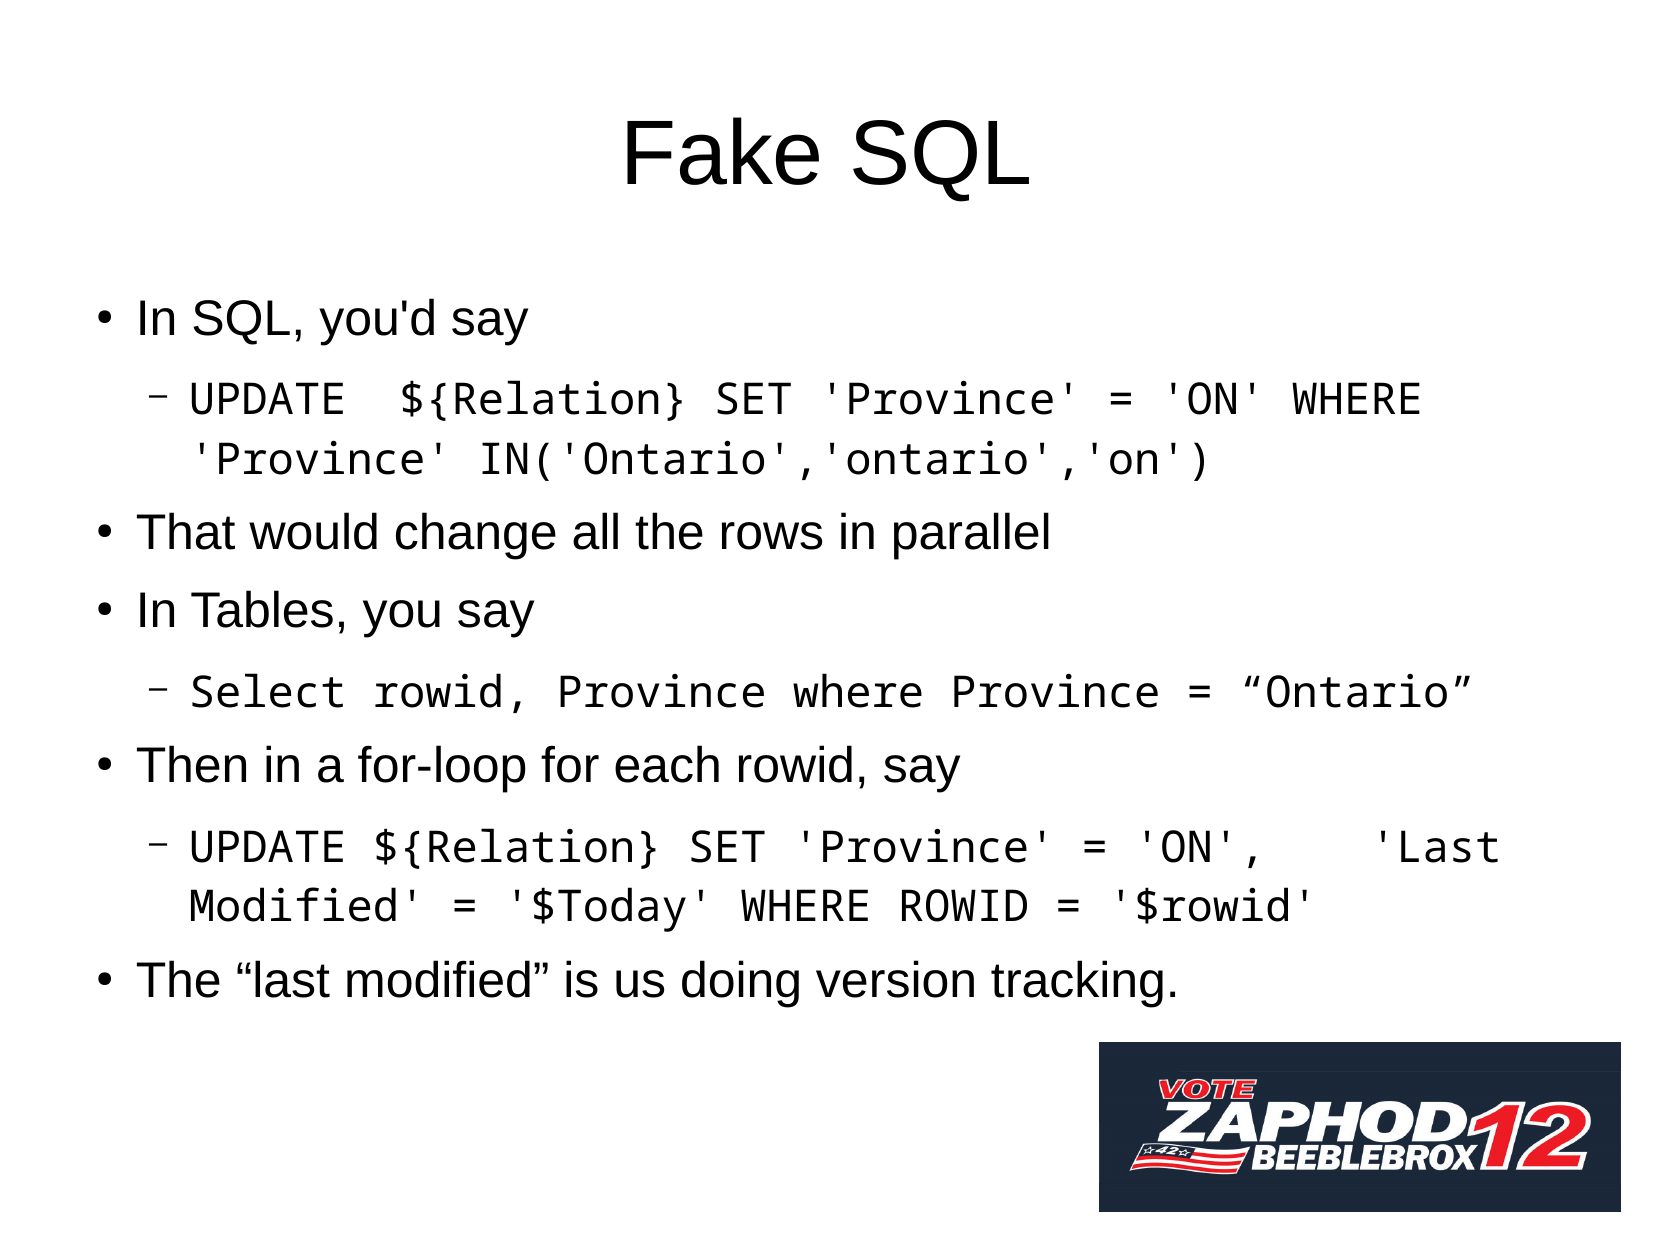

# Fake SQL
In SQL, you'd say
UPDATE ${Relation} SET 'Province' = 'ON' WHERE 'Province' IN('Ontario','ontario','on')
That would change all the rows in parallel
In Tables, you say
Select rowid, Province where Province = “Ontario”
Then in a for-loop for each rowid, say
UPDATE ${Relation} SET 'Province' = 'ON', 			'Last Modified' = '$Today' WHERE ROWID = '$rowid'
The “last modified” is us doing version tracking.